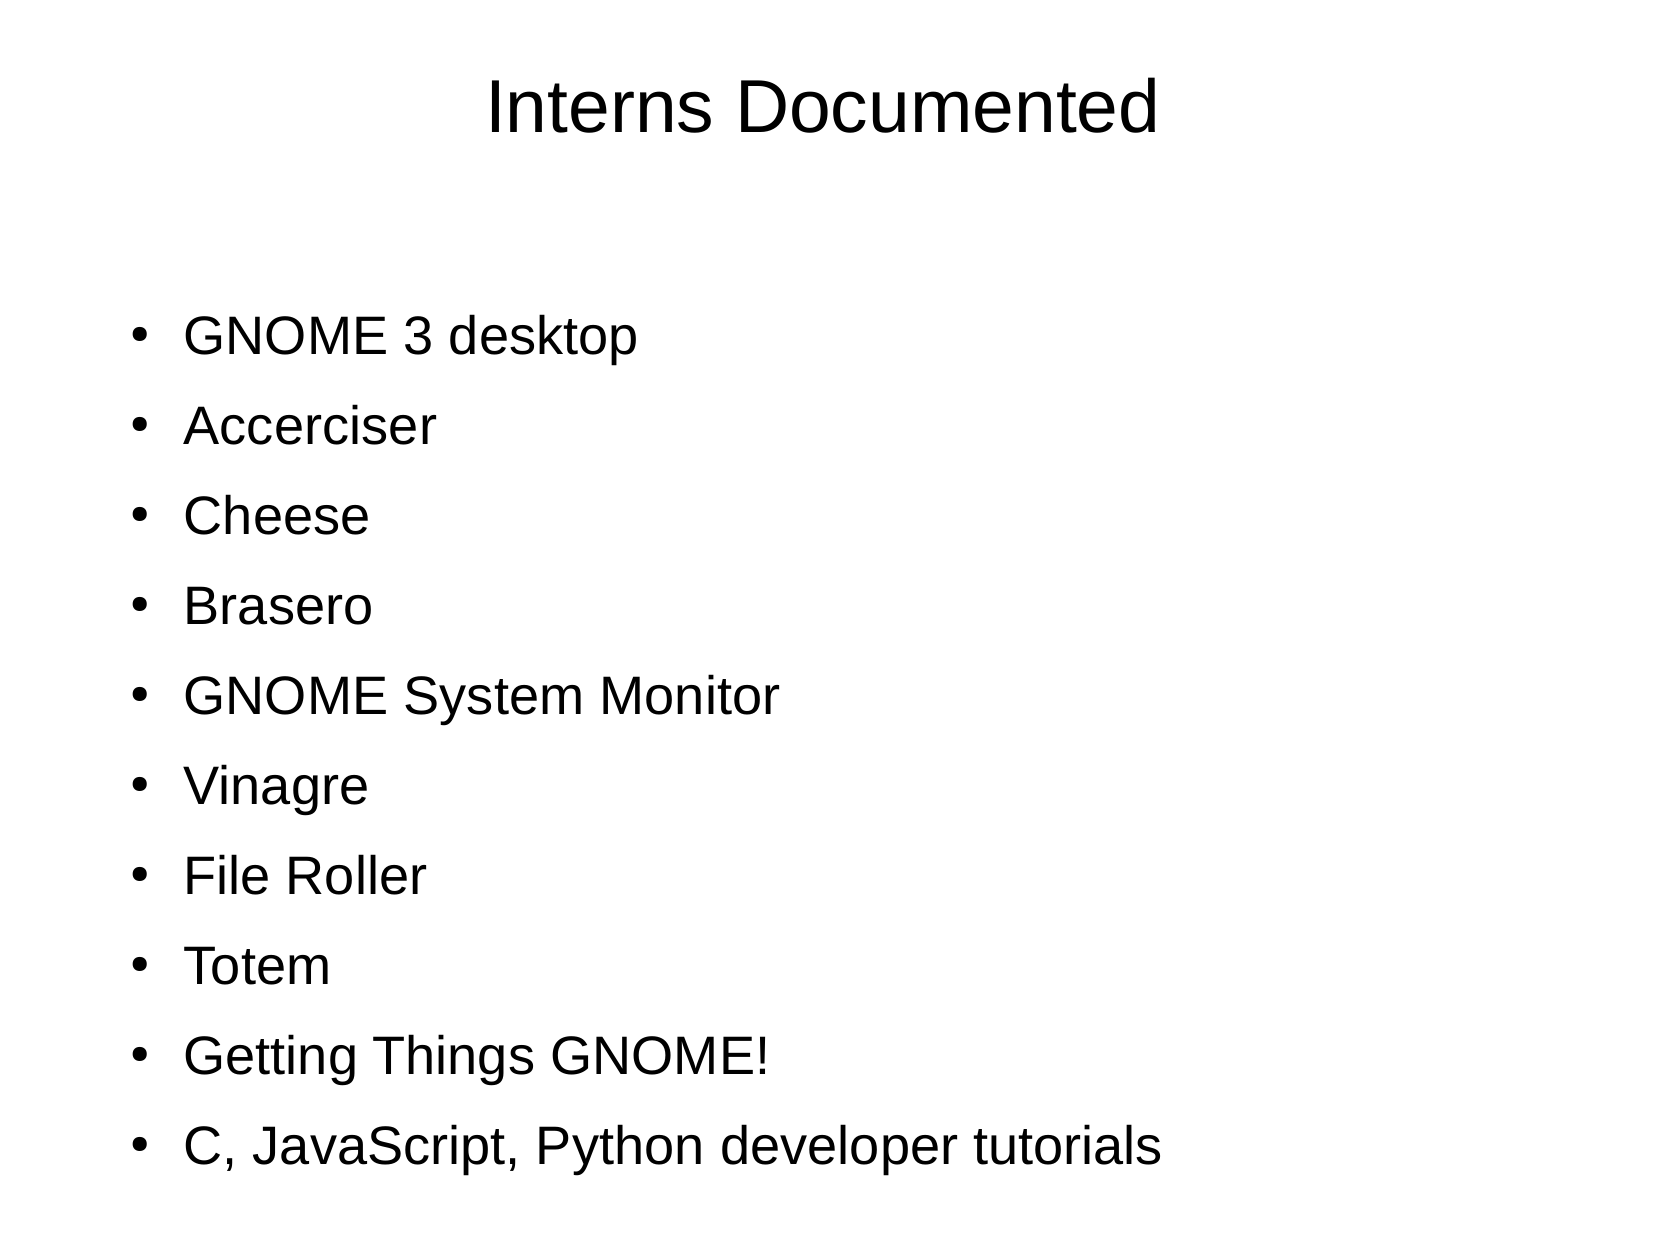

# Interns Documented
GNOME 3 desktop
Accerciser
Cheese
Brasero
GNOME System Monitor
Vinagre
File Roller
Totem
Getting Things GNOME!
C, JavaScript, Python developer tutorials